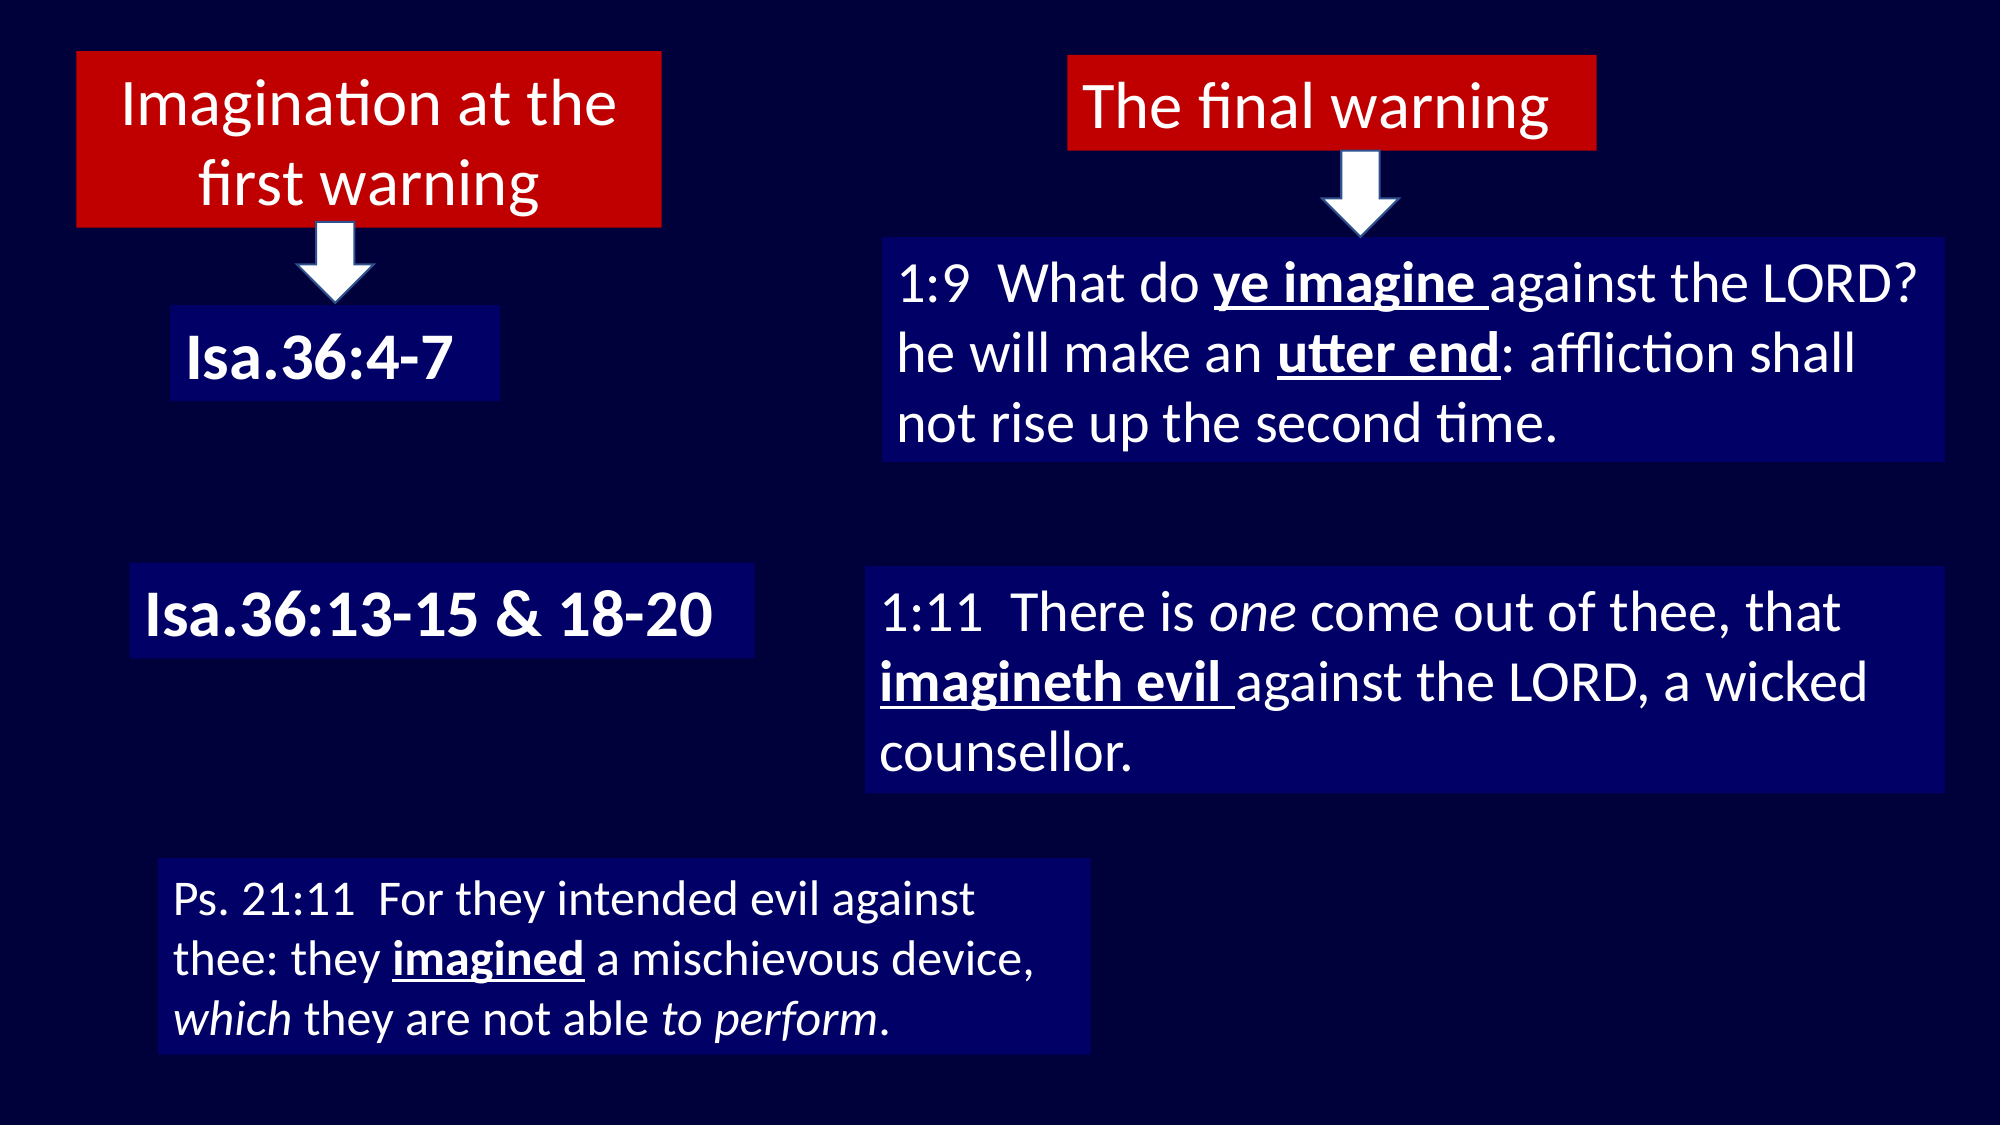

Imagination at the first warning
The final warning
1:9 What do ye imagine against the LORD? he will make an utter end: affliction shall not rise up the second time.
Isa.36:4-7
Isa.36:13-15 & 18-20
1:11 There is one come out of thee, that imagineth evil against the LORD, a wicked counsellor.
Ps. 21:11 For they intended evil against thee: they imagined a mischievous device, which they are not able to perform.